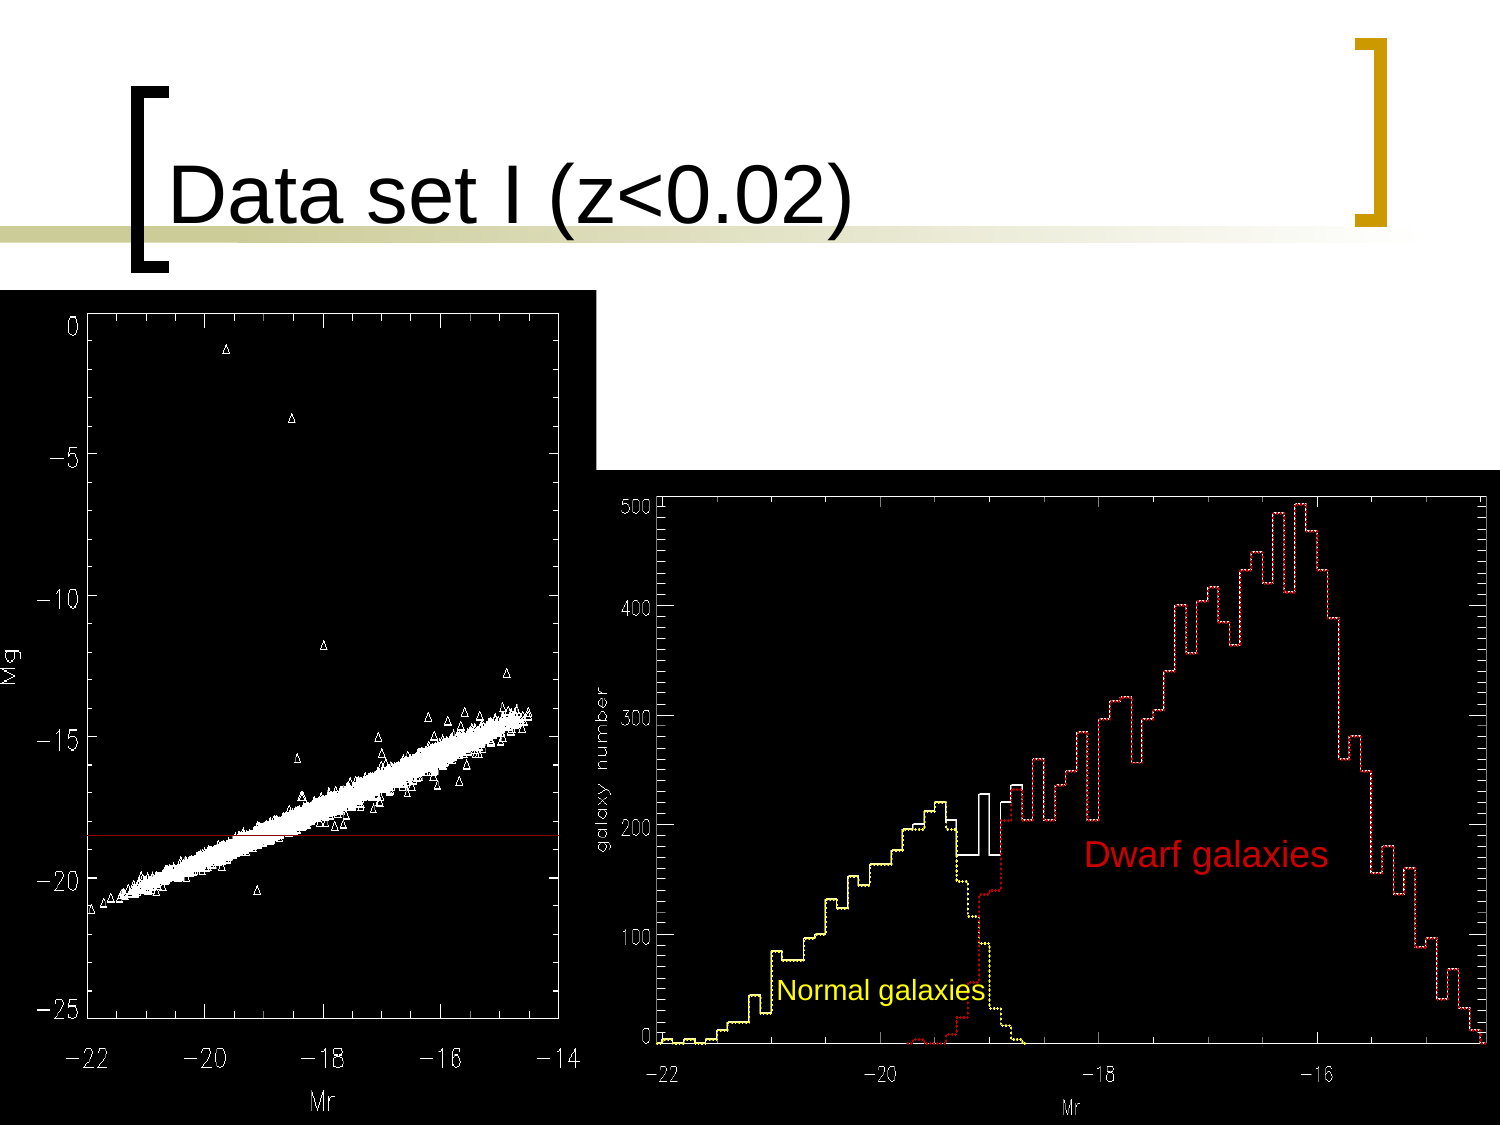

# Data set I (z<0.02)
Dwarf galaxies
Normal galaxies